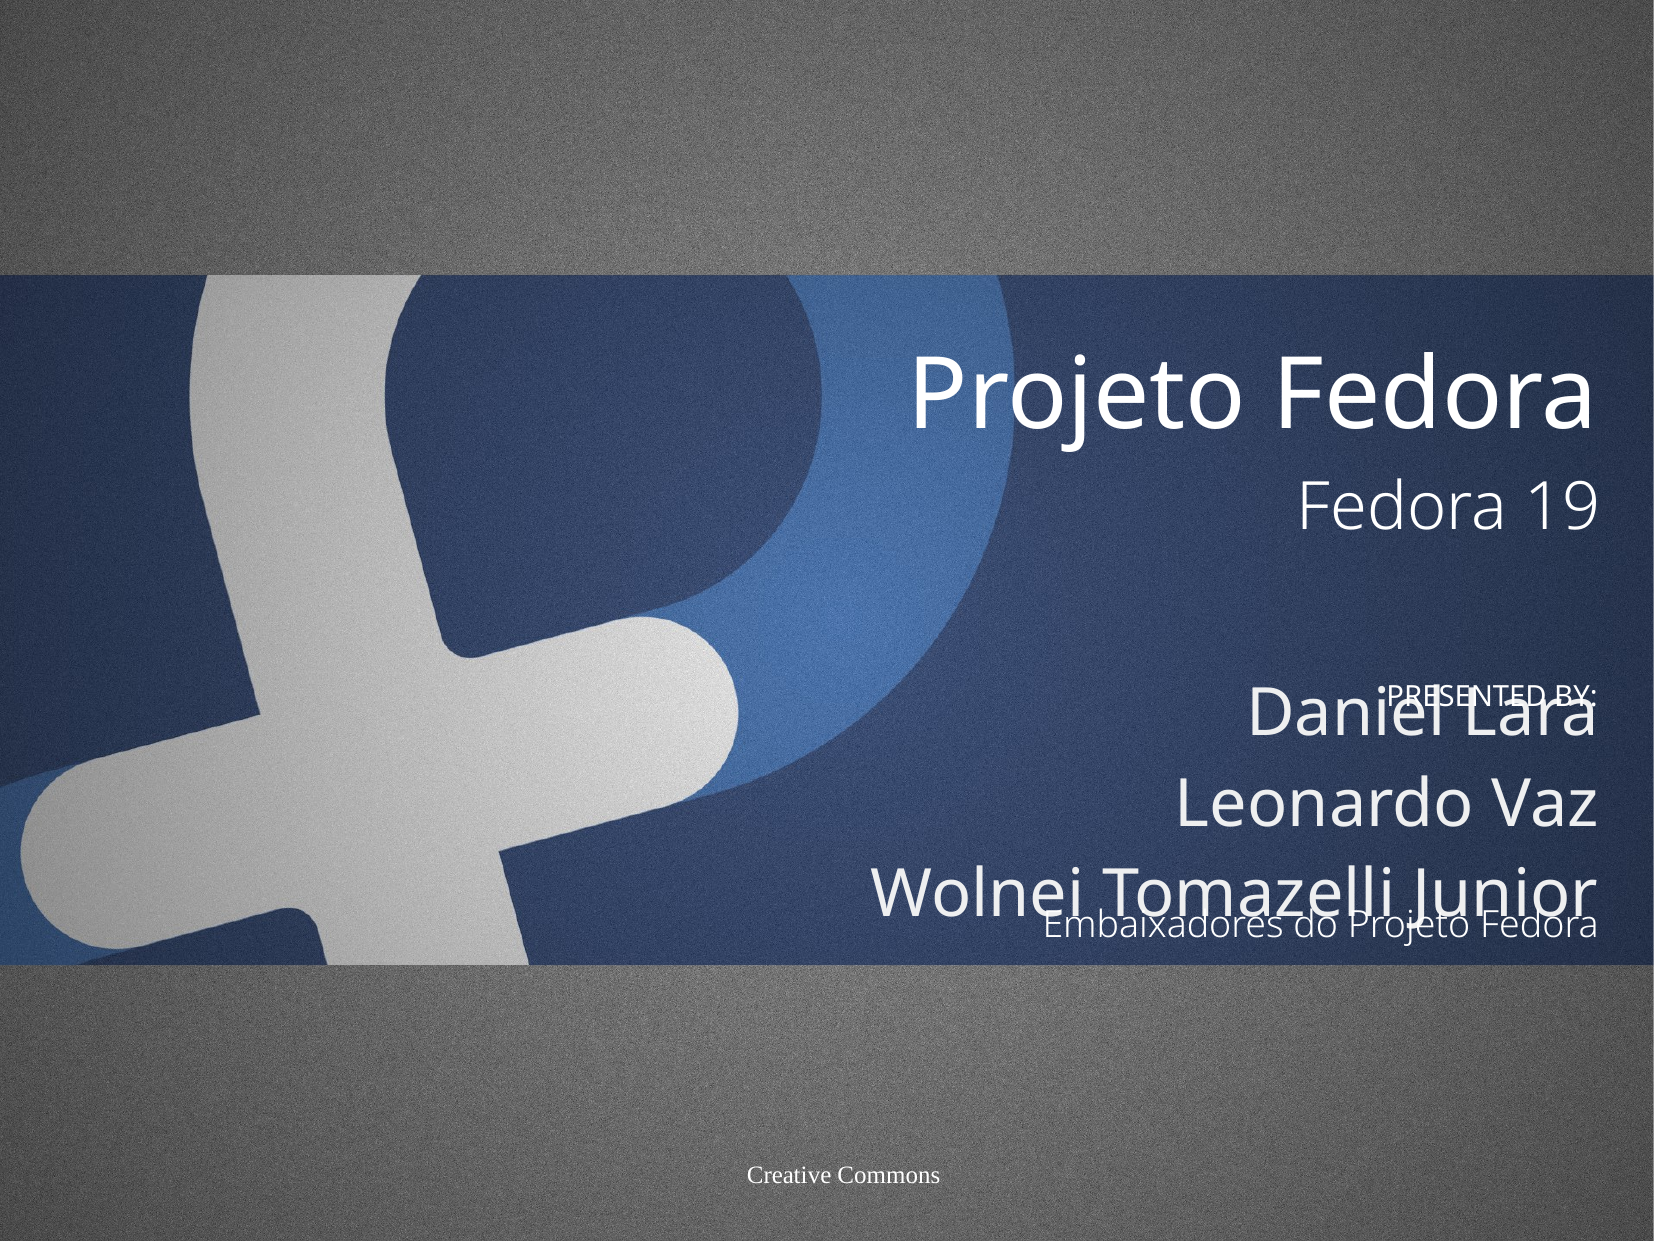

# Projeto Fedora
Fedora 19
Daniel Lara
Leonardo Vaz
Wolnei Tomazelli Junior
PRESENTED BY:
Embaixadores do Projeto Fedora
Creative Commons